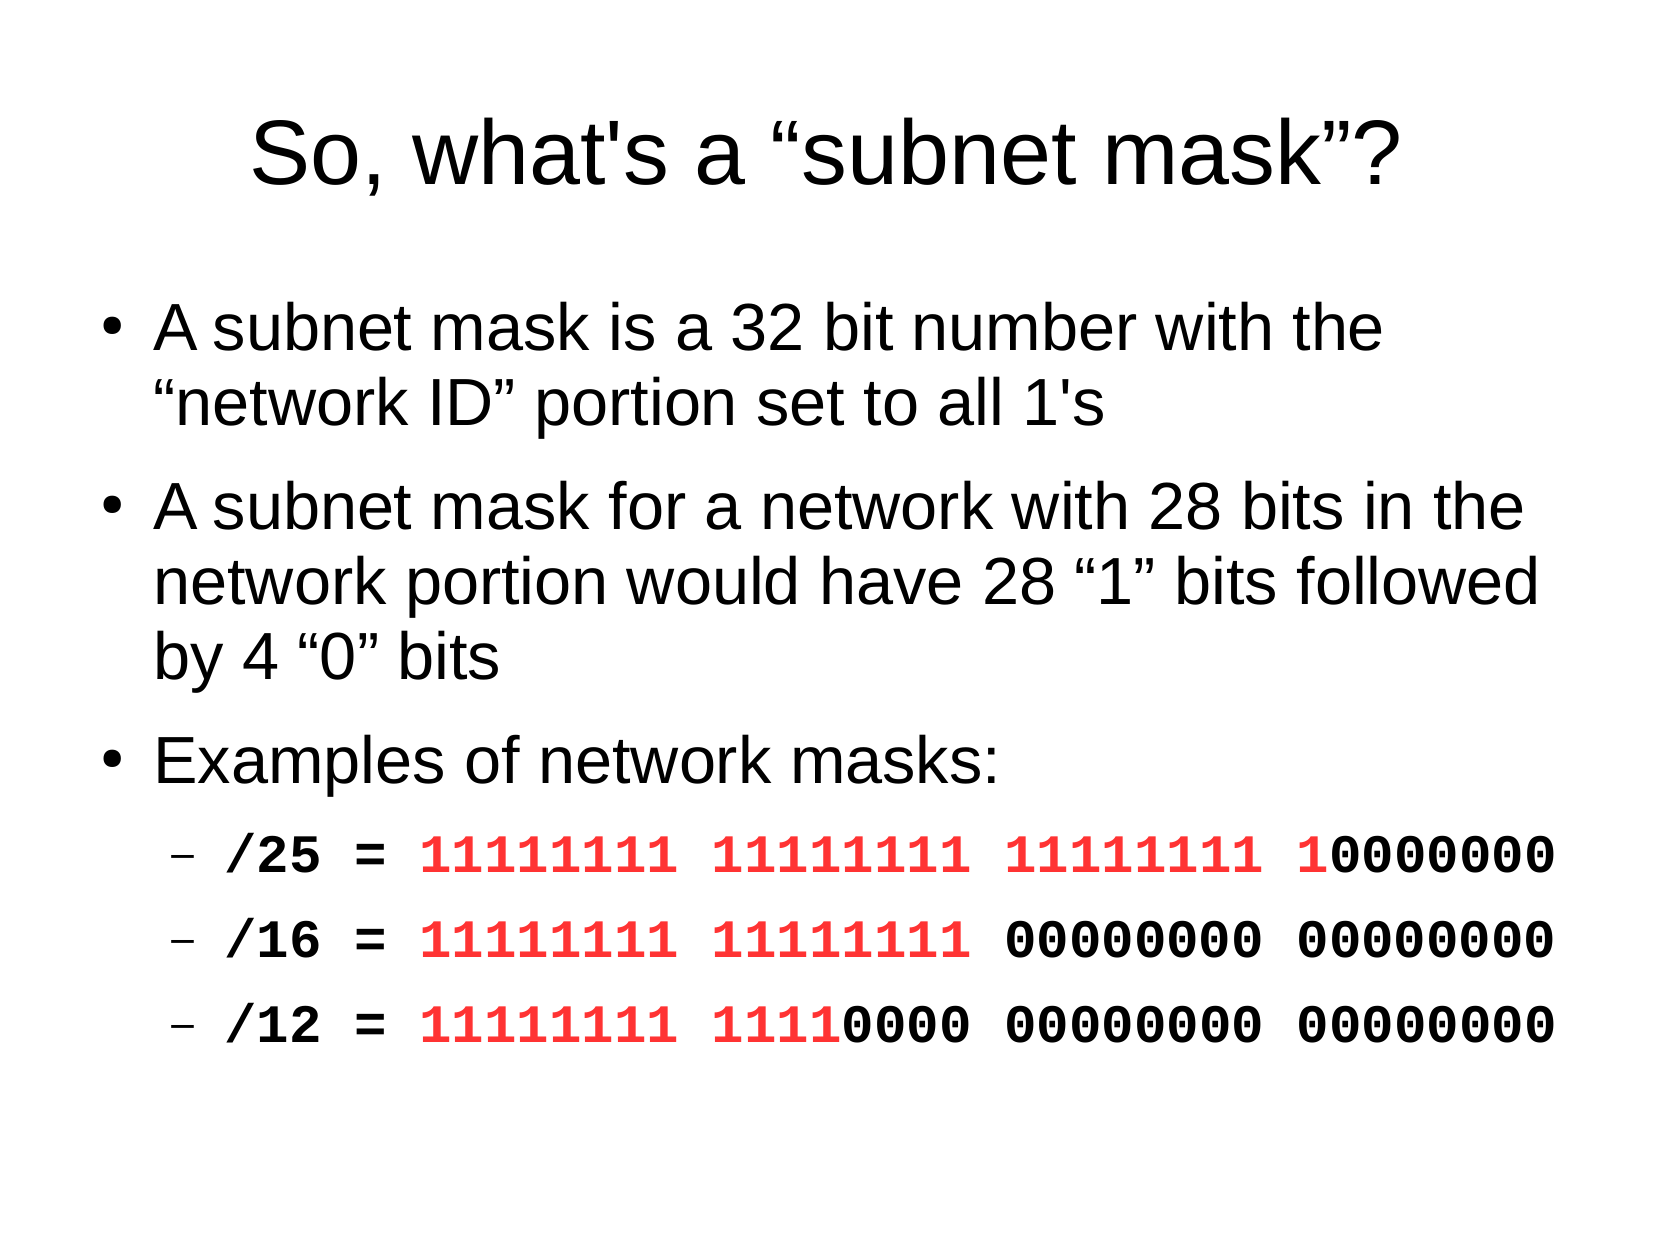

# So, what's a “subnet mask”?
A subnet mask is a 32 bit number with the “network ID” portion set to all 1's
A subnet mask for a network with 28 bits in the network portion would have 28 “1” bits followed by 4 “0” bits
Examples of network masks:
/25 = 11111111 11111111 11111111 10000000
/16 = 11111111 11111111 00000000 00000000
/12 = 11111111 11110000 00000000 00000000